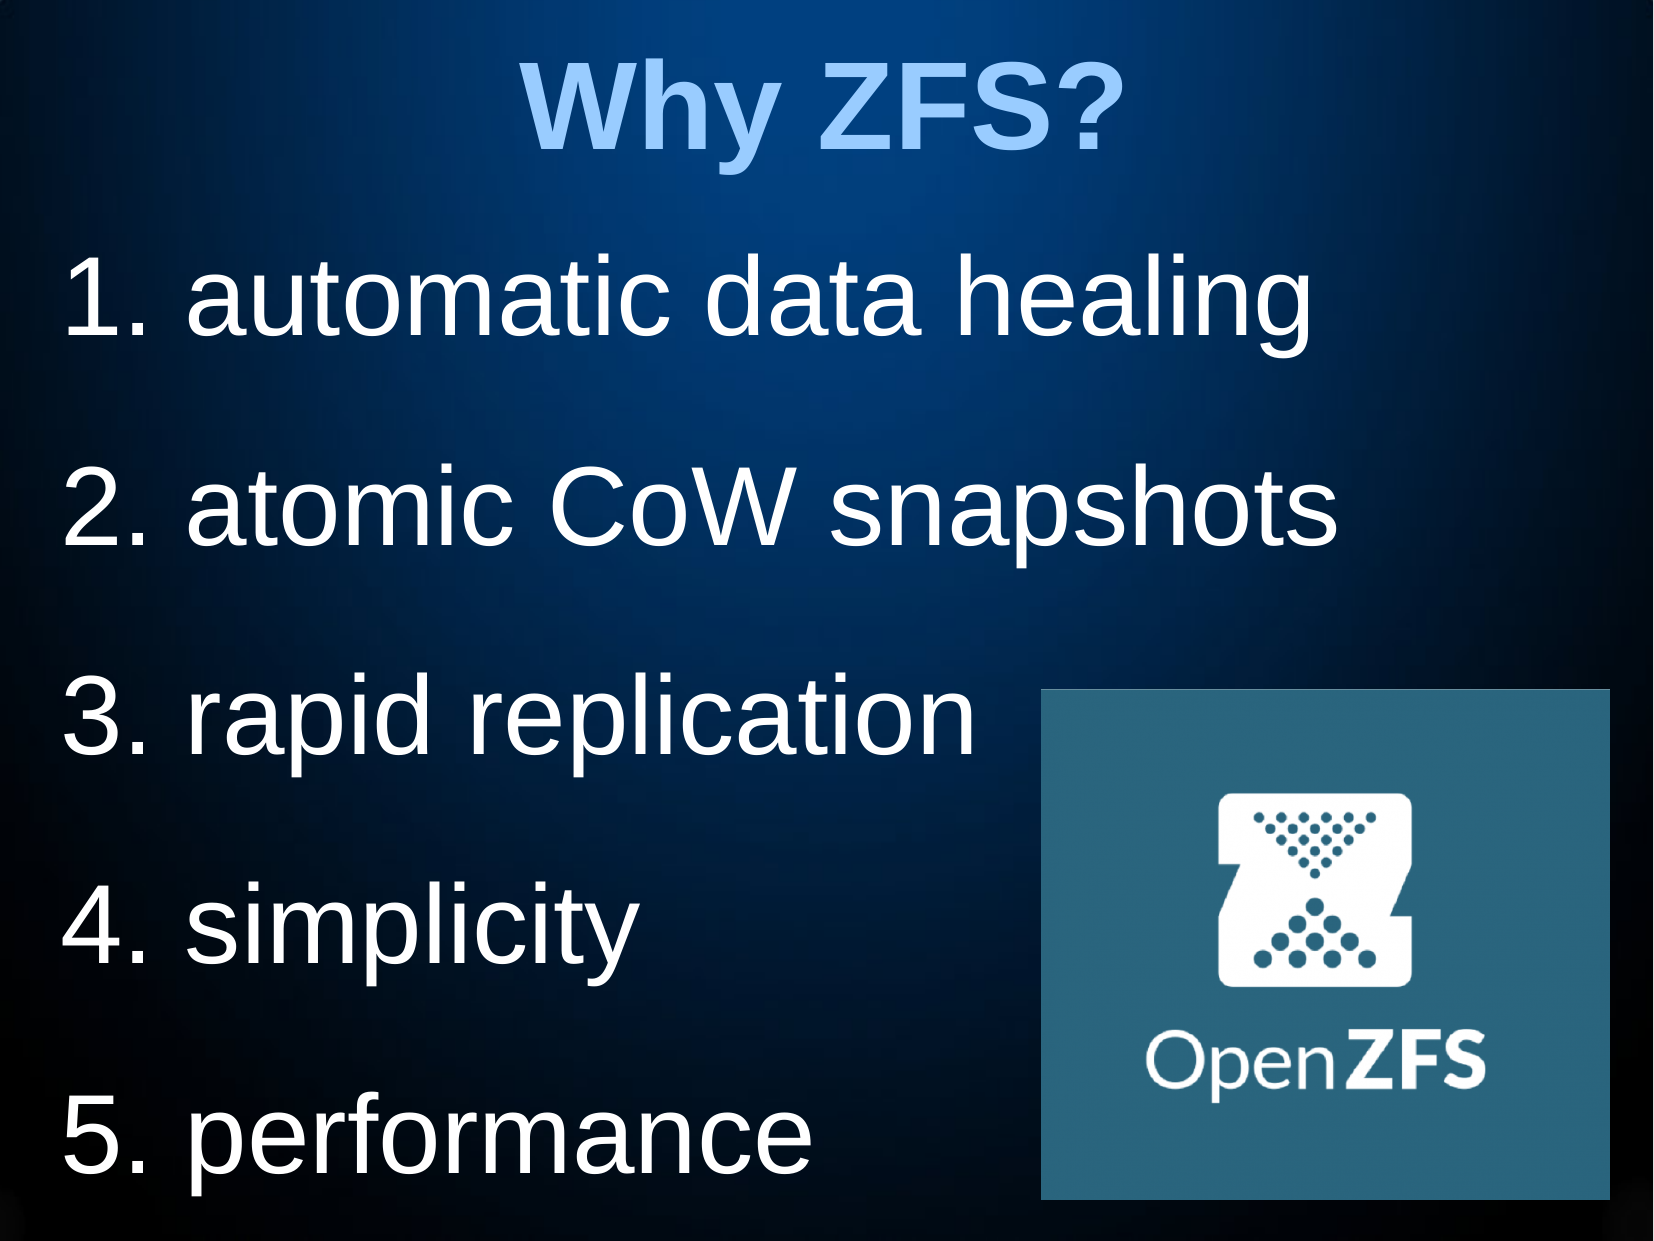

# Why ZFS?
1. automatic data healing
2. atomic CoW snapshots
3. rapid replication
4. simplicity
5. performance